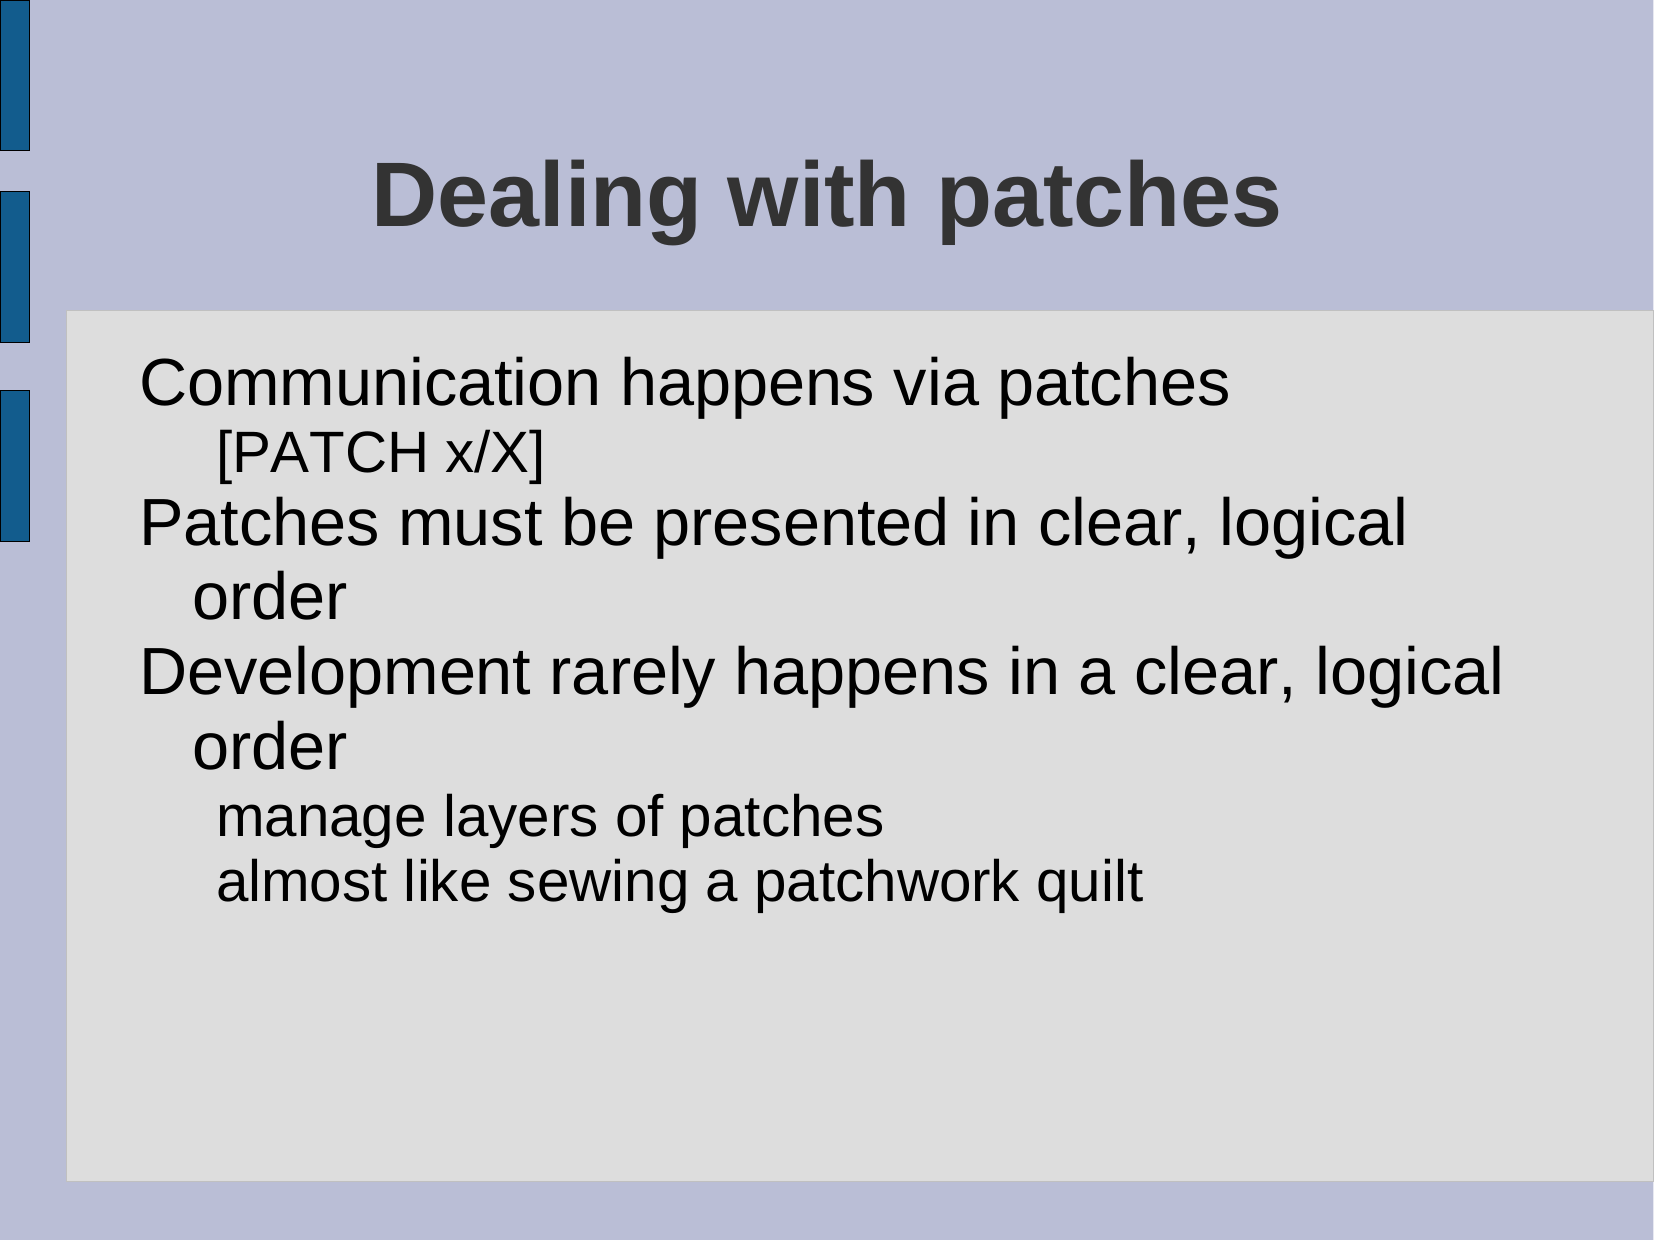

# Dealing with patches
Communication happens via patches
[PATCH x/X]
Patches must be presented in clear, logical order
Development rarely happens in a clear, logical order
manage layers of patches
almost like sewing a patchwork quilt